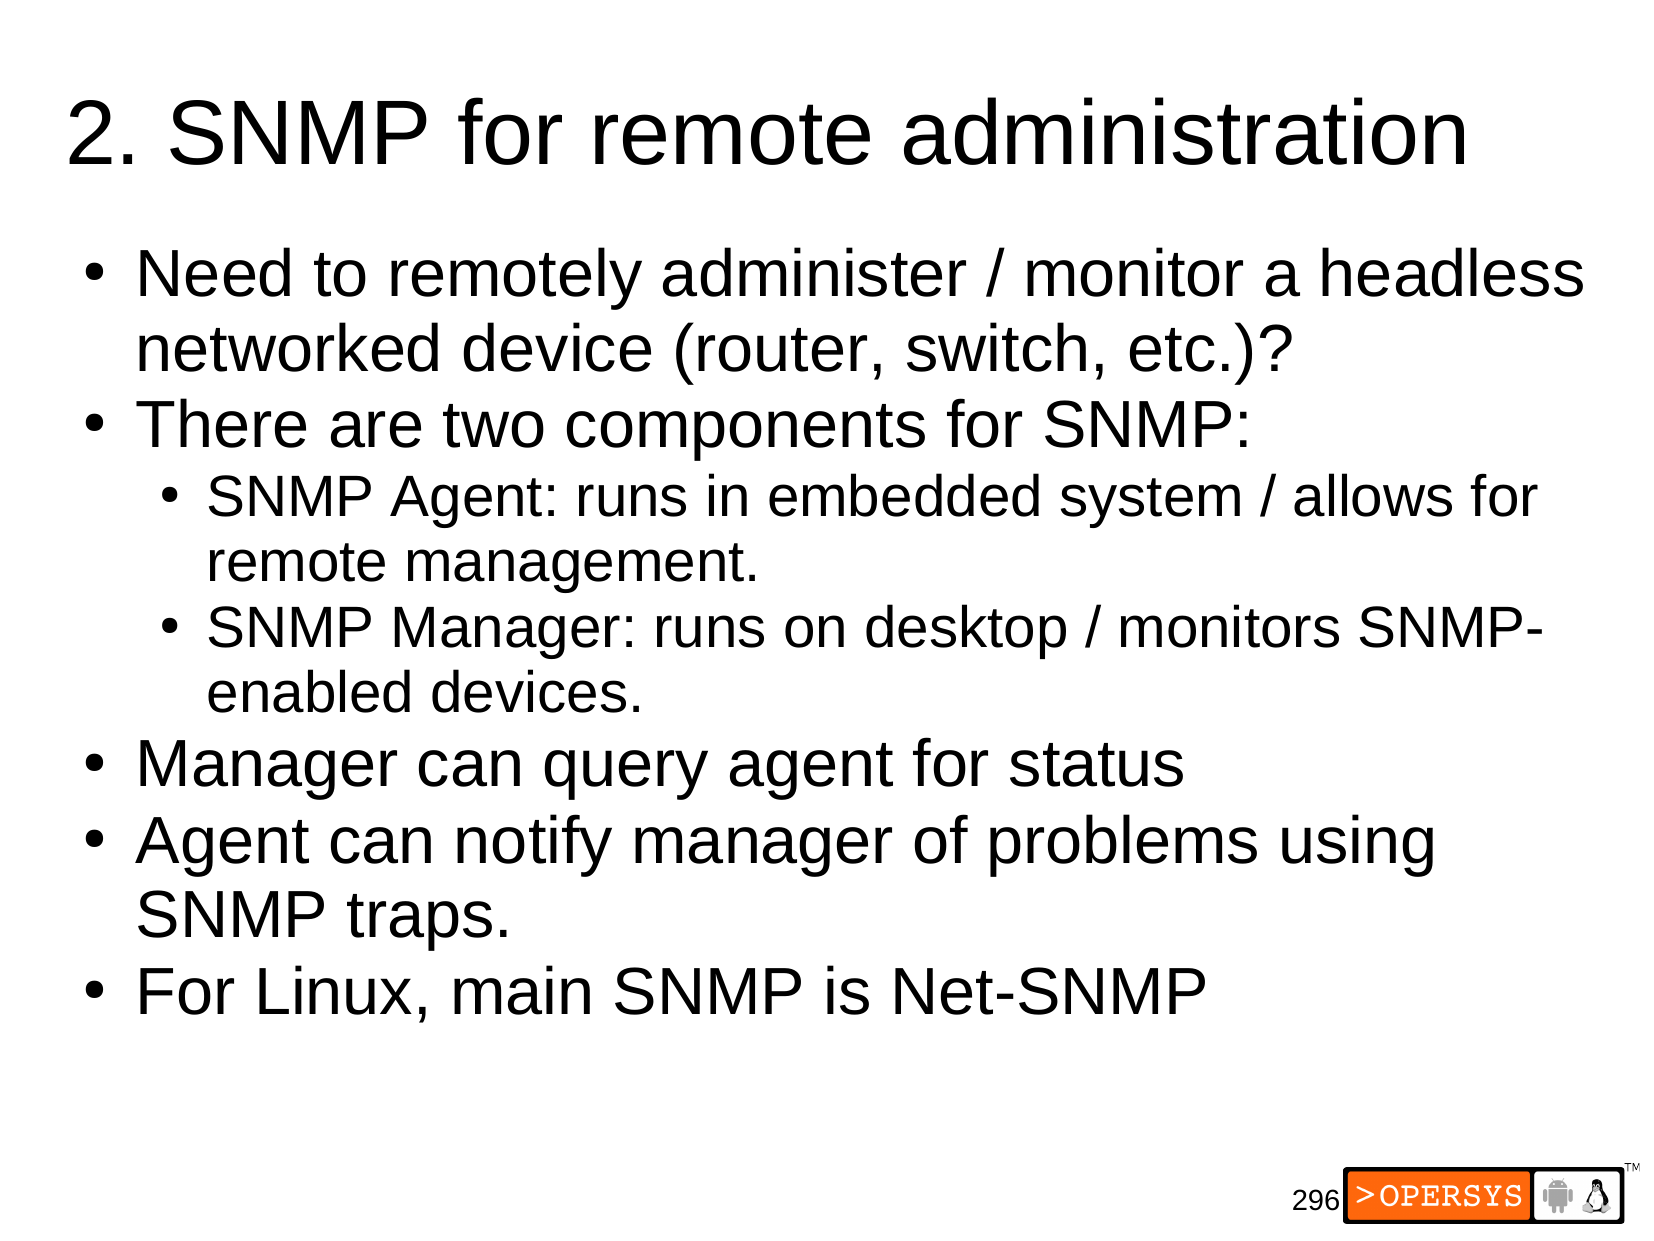

# 2. SNMP for remote administration
Need to remotely administer / monitor a headless networked device (router, switch, etc.)?
There are two components for SNMP:
SNMP Agent: runs in embedded system / allows for remote management.
SNMP Manager: runs on desktop / monitors SNMP-enabled devices.
Manager can query agent for status
Agent can notify manager of problems using SNMP traps.
For Linux, main SNMP is Net-SNMP